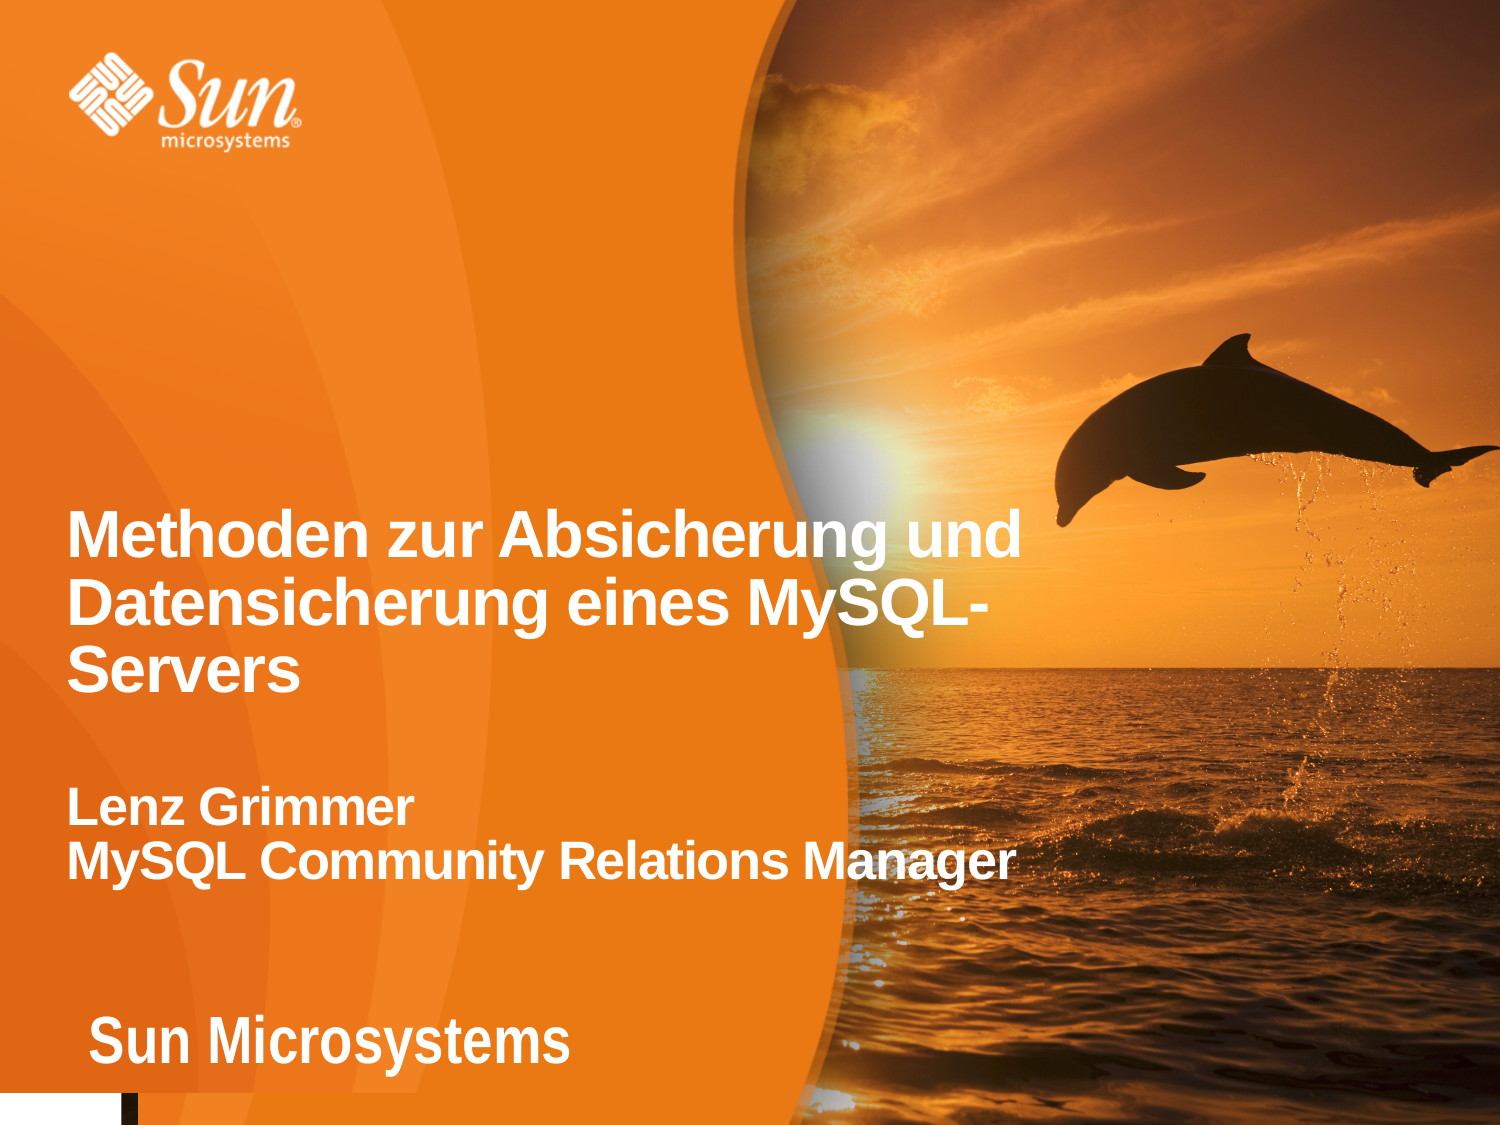

Methoden zur Absicherung und Datensicherung eines MySQL-Servers
Lenz Grimmer
MySQL Community Relations Manager
# Sun Microsystems